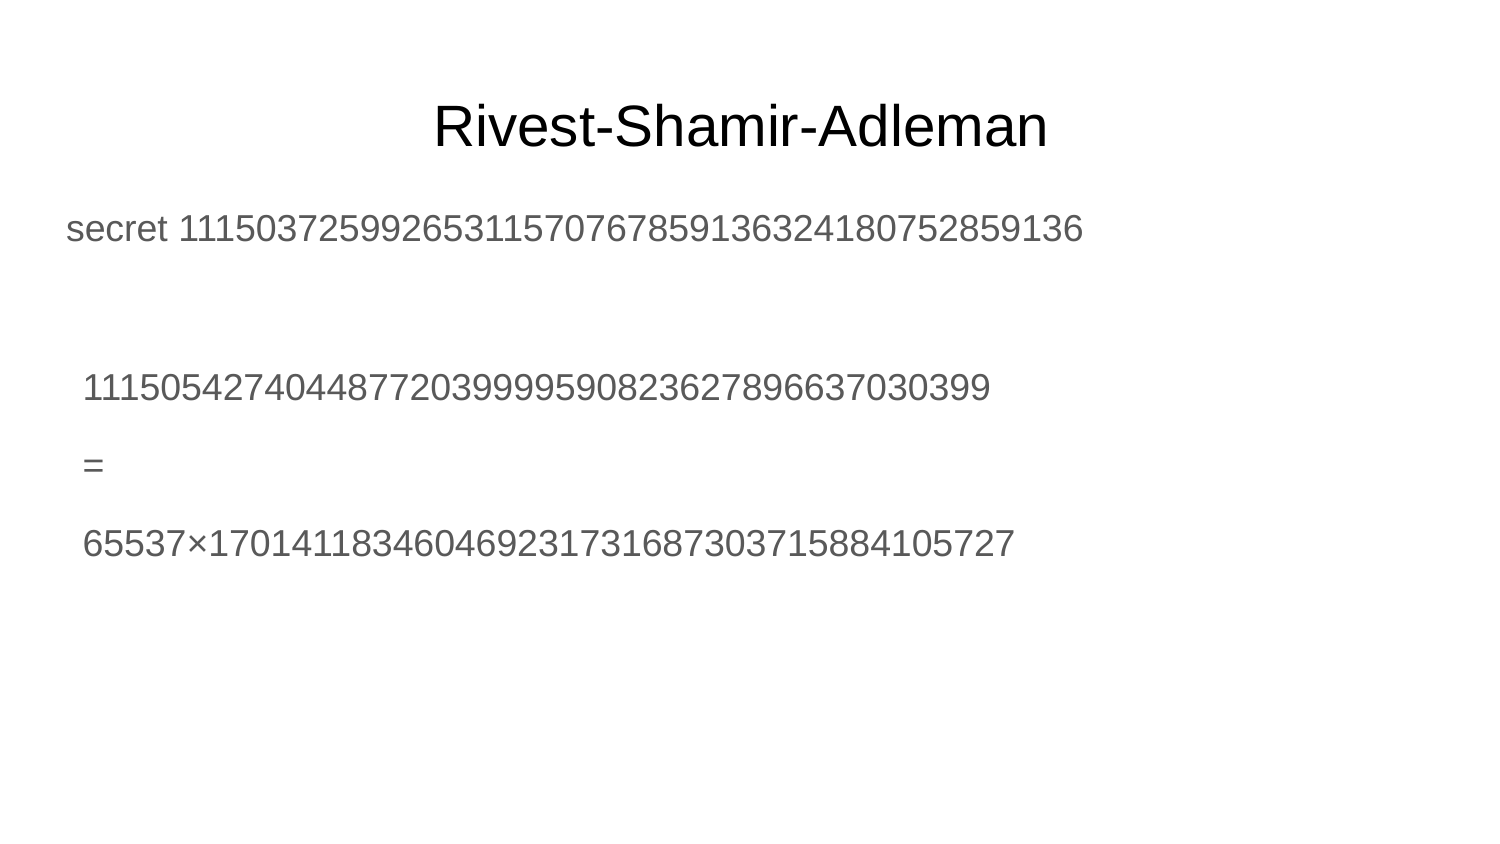

# Rivest-Shamir-Adleman
secret 11150372599265311570767859136324180752859136
11150542740448772039999590823627896637030399
=
65537×170141183460469231731687303715884105727